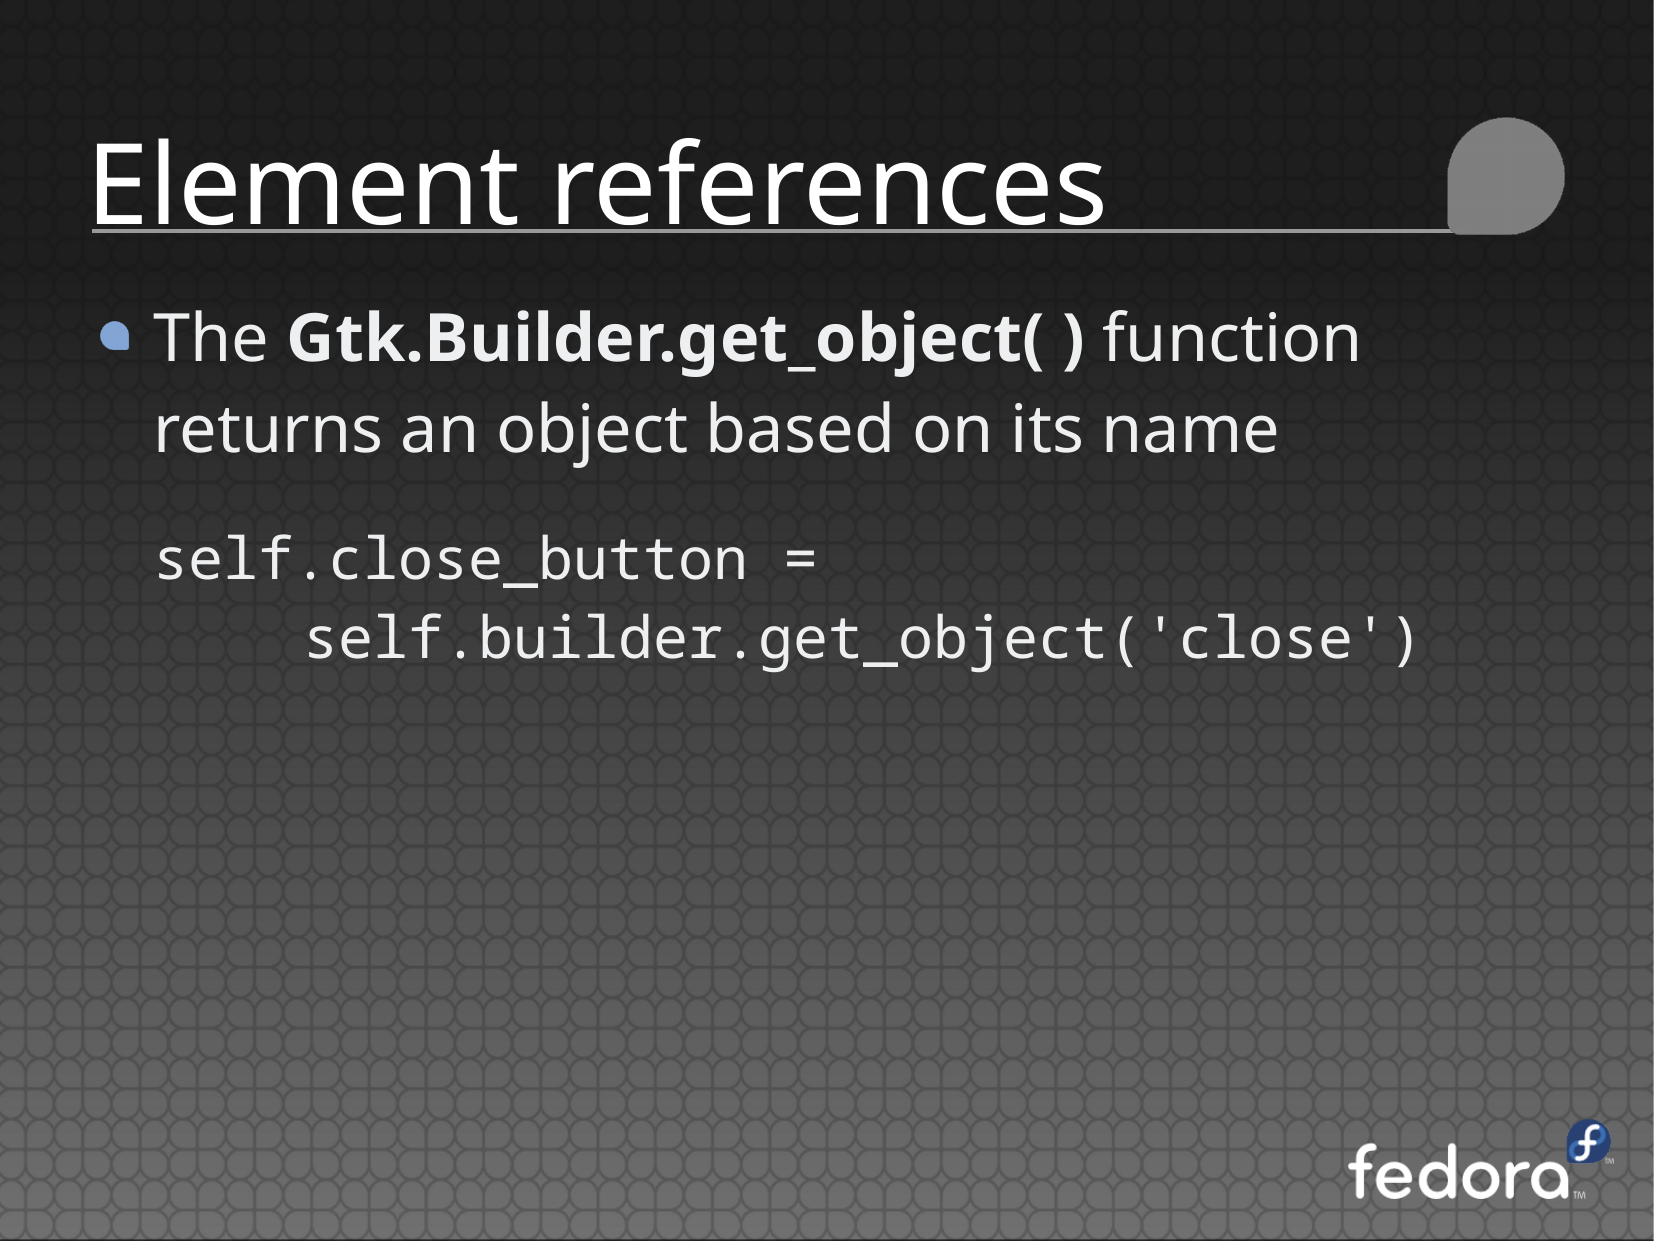

# Element references
The Gtk.Builder.get_object( ) function returns an object based on its name
self.close_button =
		self.builder.get_object('close')